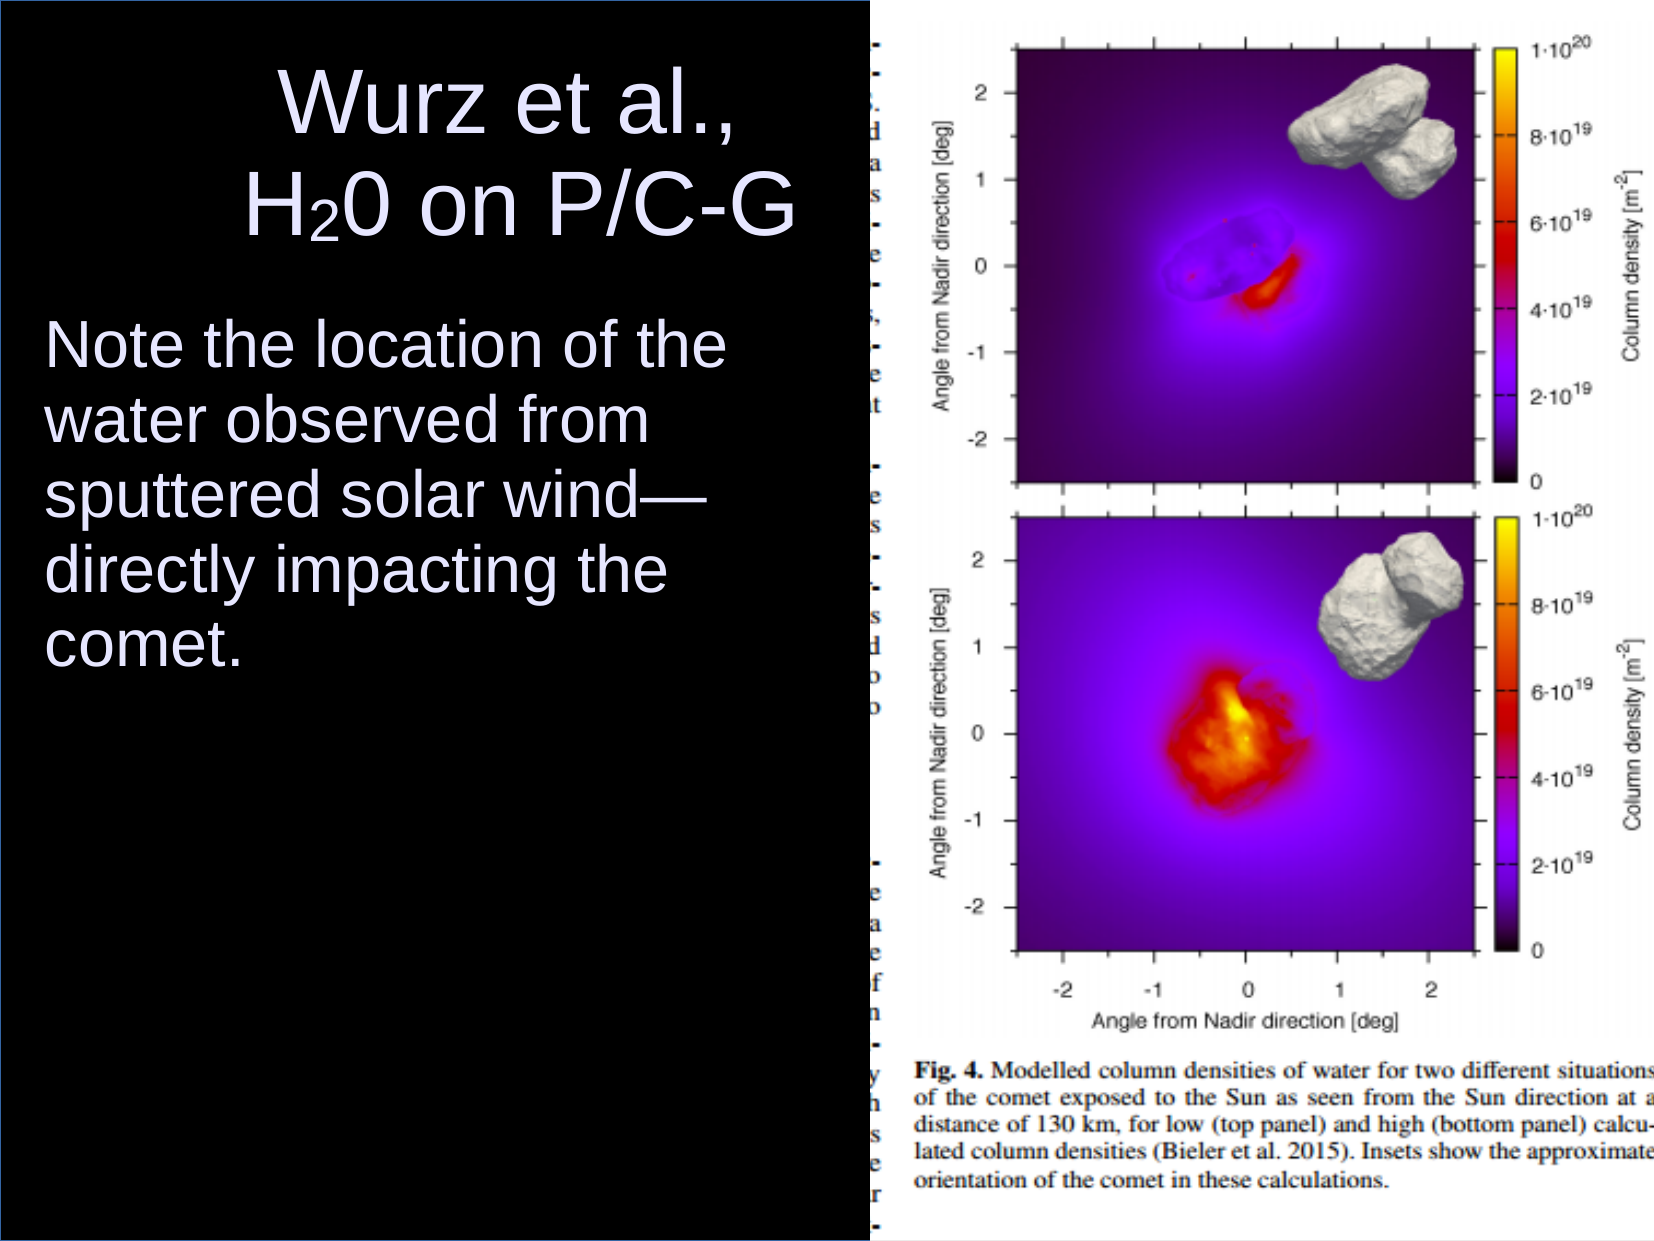

# Wurz et al., H20 on P/C-G
Note the location of the water observed from sputtered solar wind—directly impacting the comet.